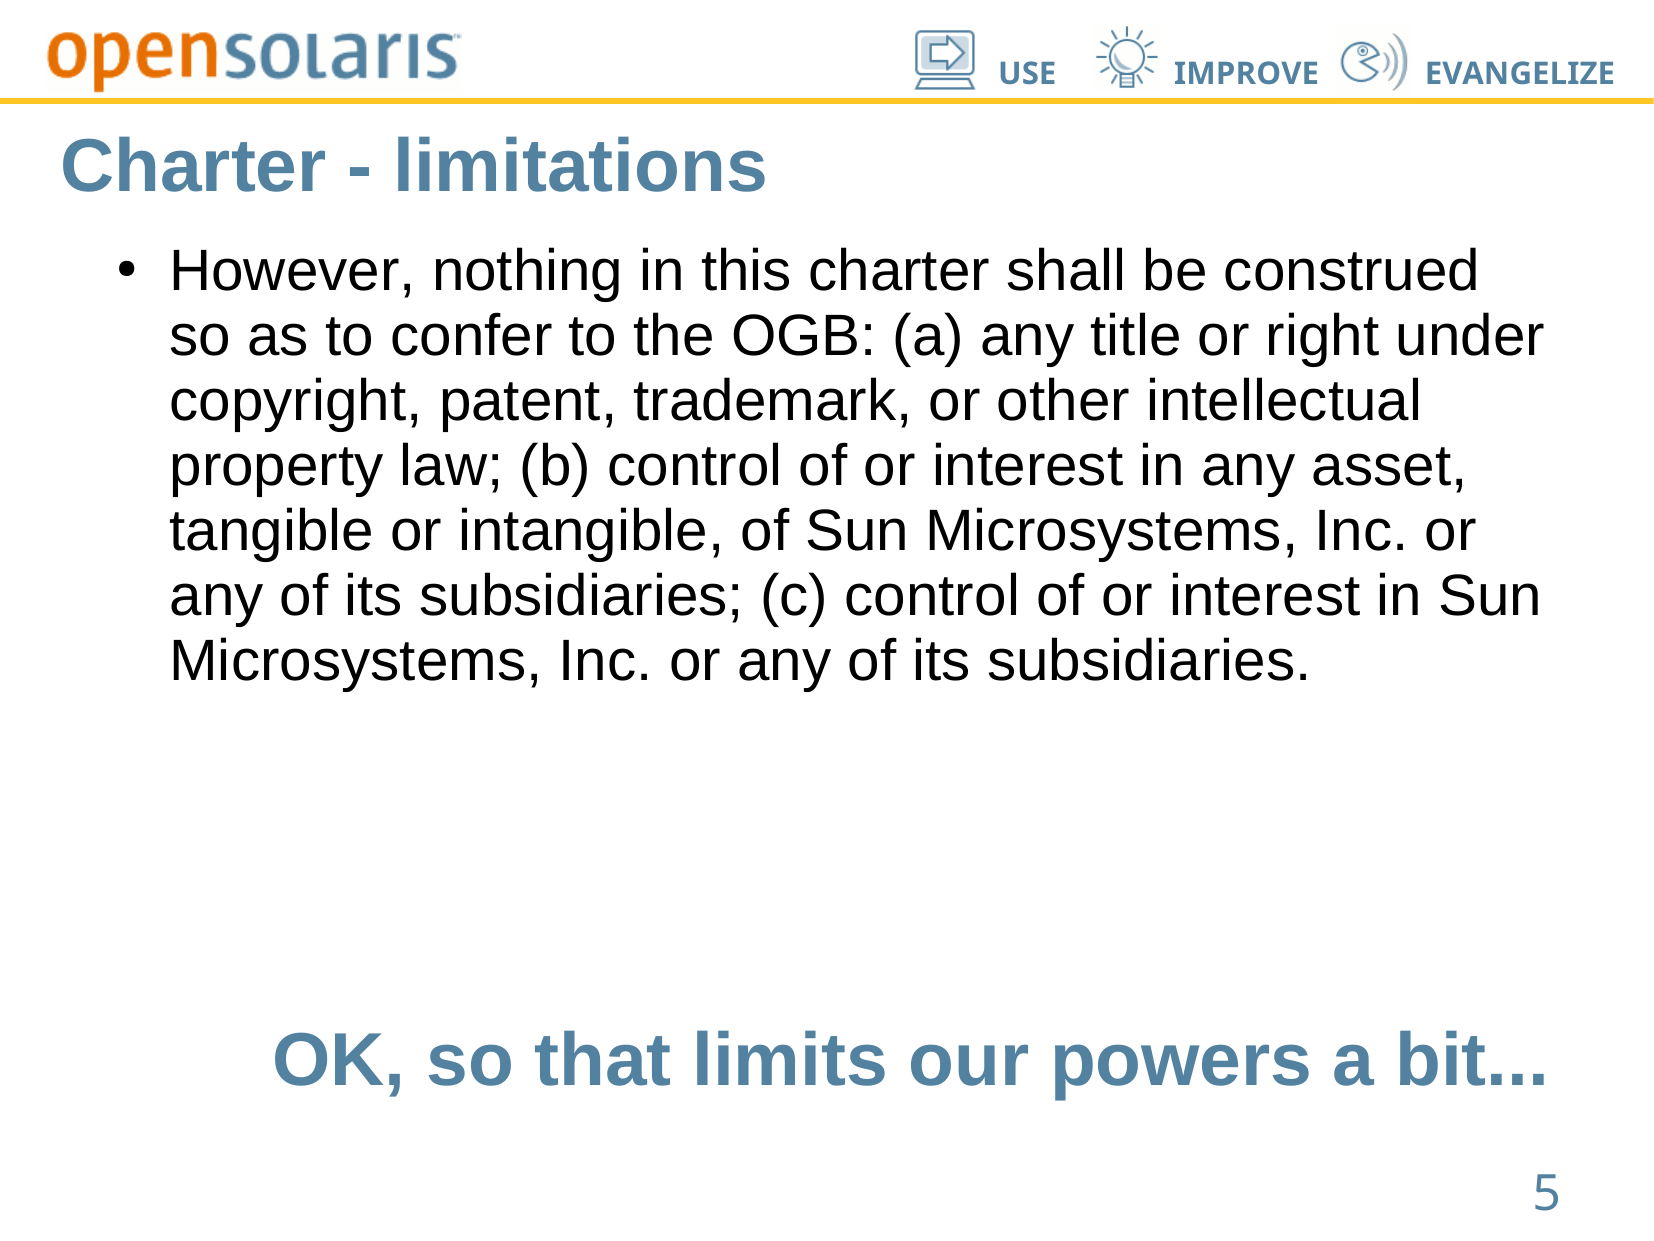

# Charter - limitations
However, nothing in this charter shall be construed so as to confer to the OGB: (a) any title or right under copyright, patent, trademark, or other intellectual property law; (b) control of or interest in any asset, tangible or intangible, of Sun Microsystems, Inc. or any of its subsidiaries; (c) control of or interest in Sun Microsystems, Inc. or any of its subsidiaries.
OK, so that limits our powers a bit...